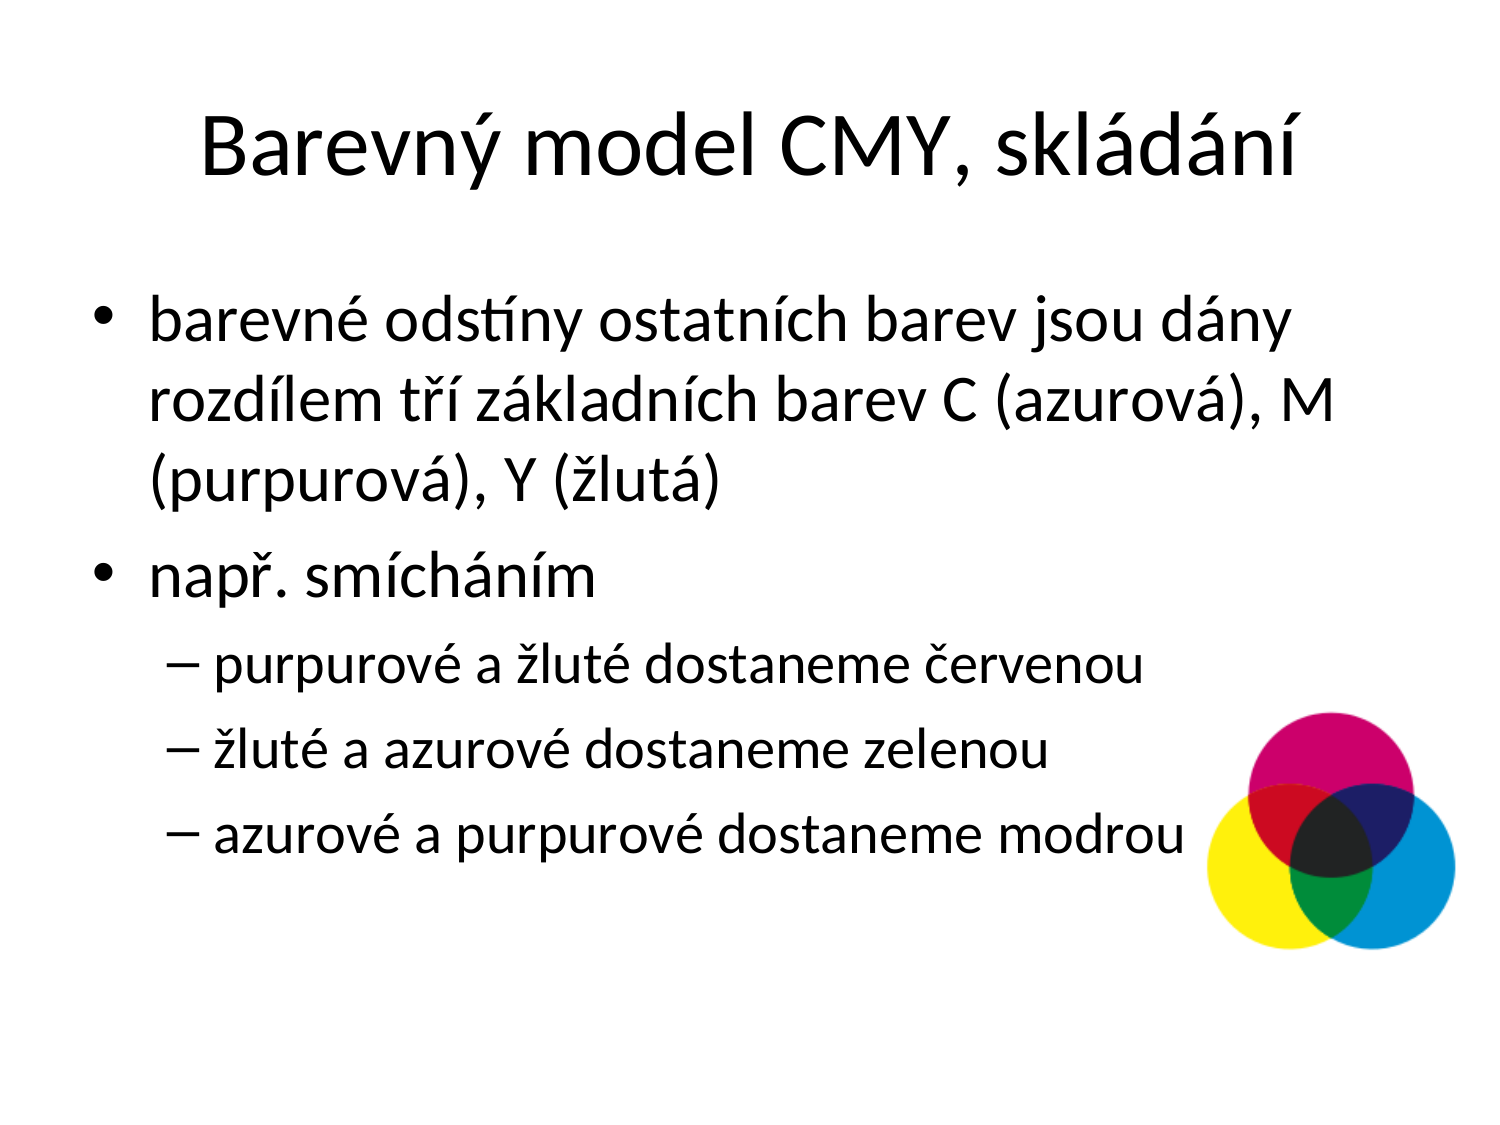

# Barevný model CMY, skládání
barevné odstíny ostatních barev jsou dány rozdílem tří základních barev C (azurová), M (purpurová), Y (žlutá)
např. smícháním
purpurové a žluté dostaneme červenou
žluté a azurové dostaneme zelenou
azurové a purpurové dostaneme modrou